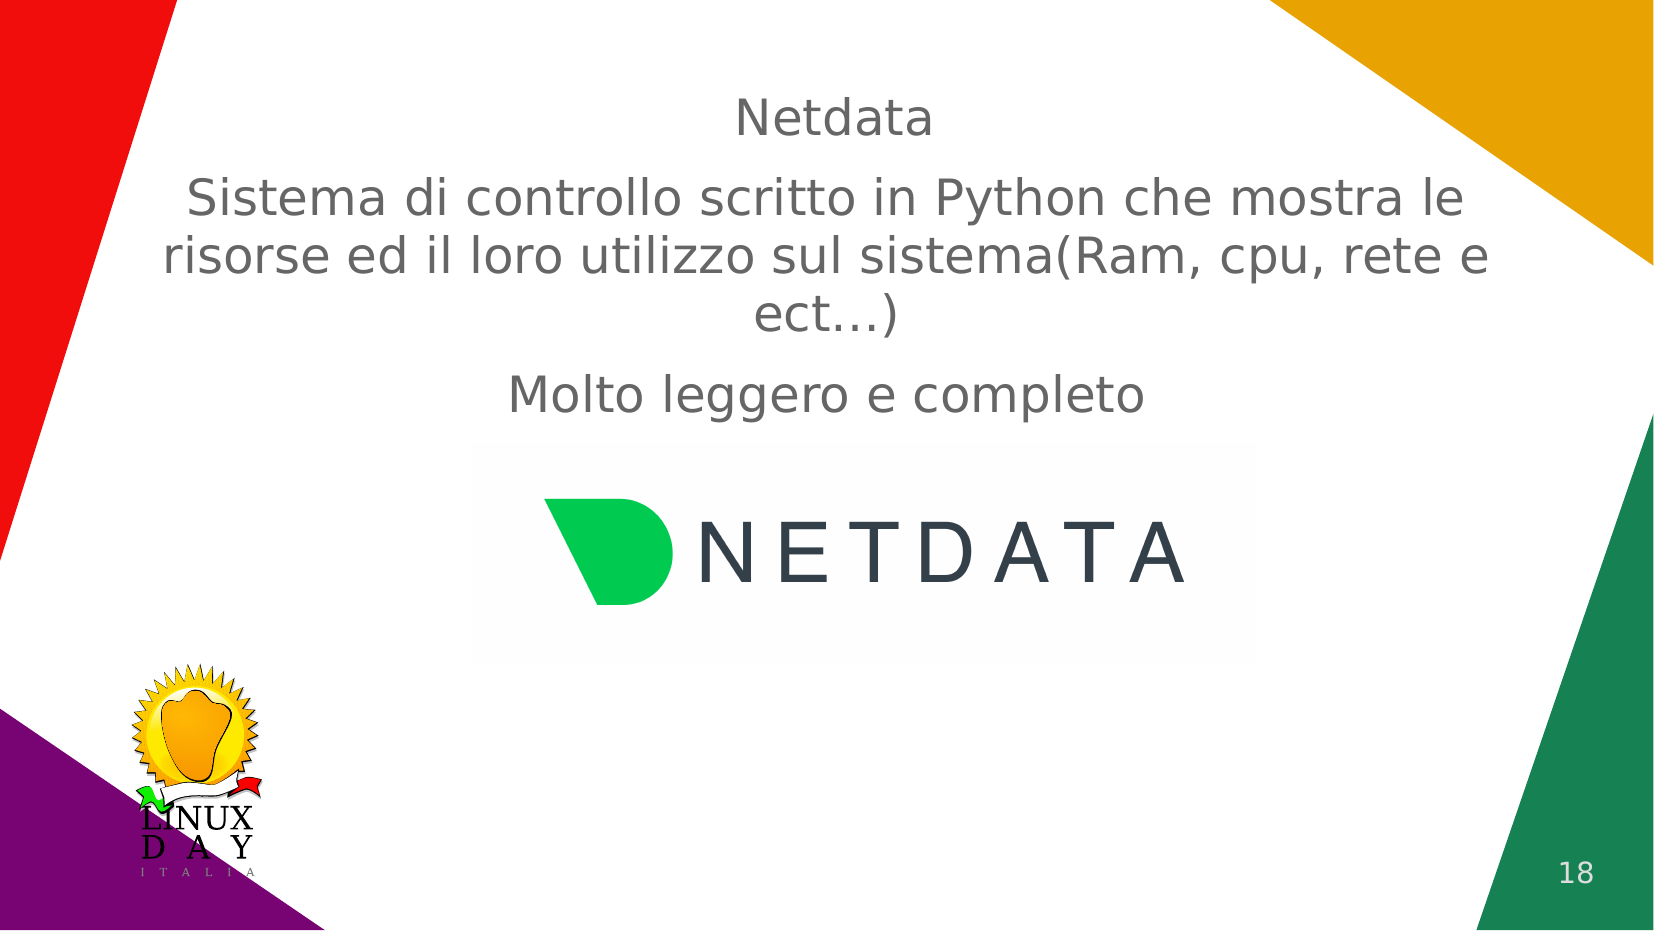

# Netdata
Sistema di controllo scritto in Python che mostra le risorse ed il loro utilizzo sul sistema(Ram, cpu, rete e ect…)
Molto leggero e completo
18